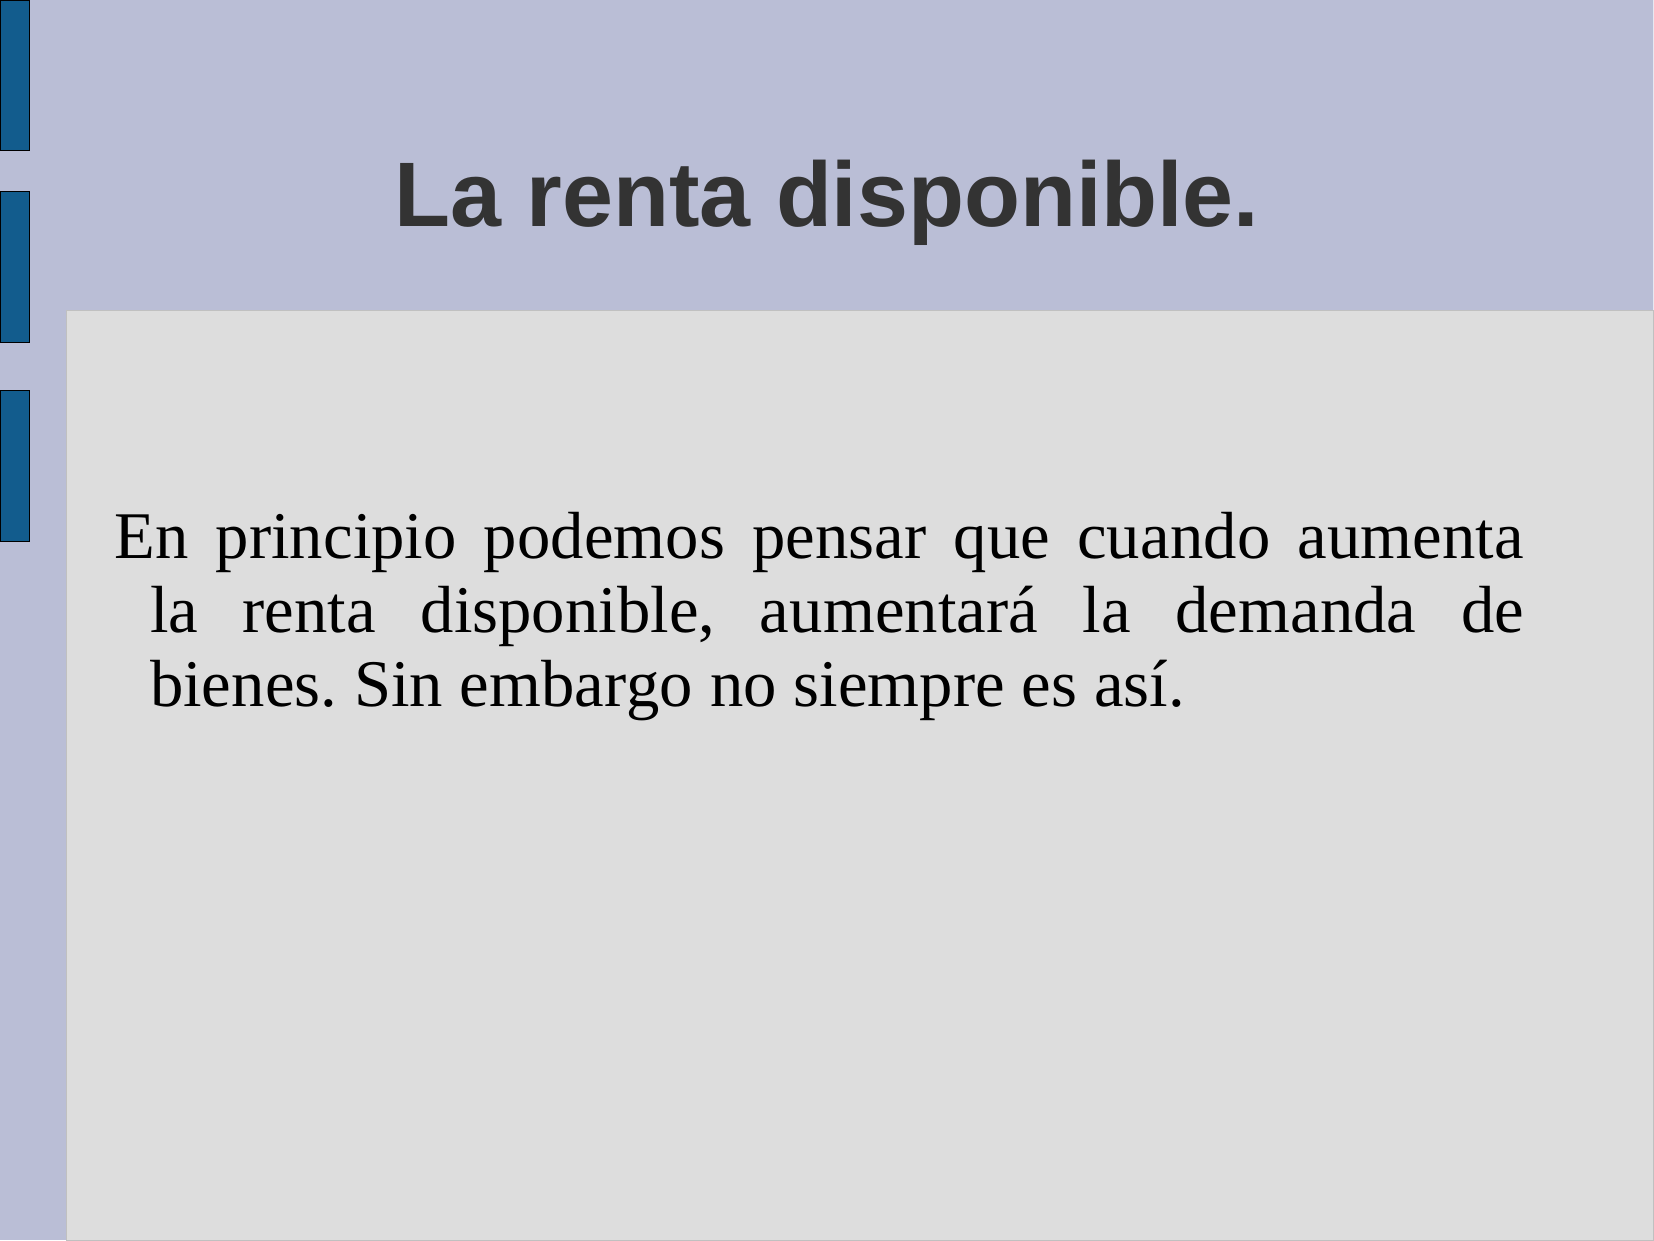

# La renta disponible.
En principio podemos pensar que cuando aumenta la renta disponible, aumentará la demanda de bienes. Sin embargo no siempre es así.